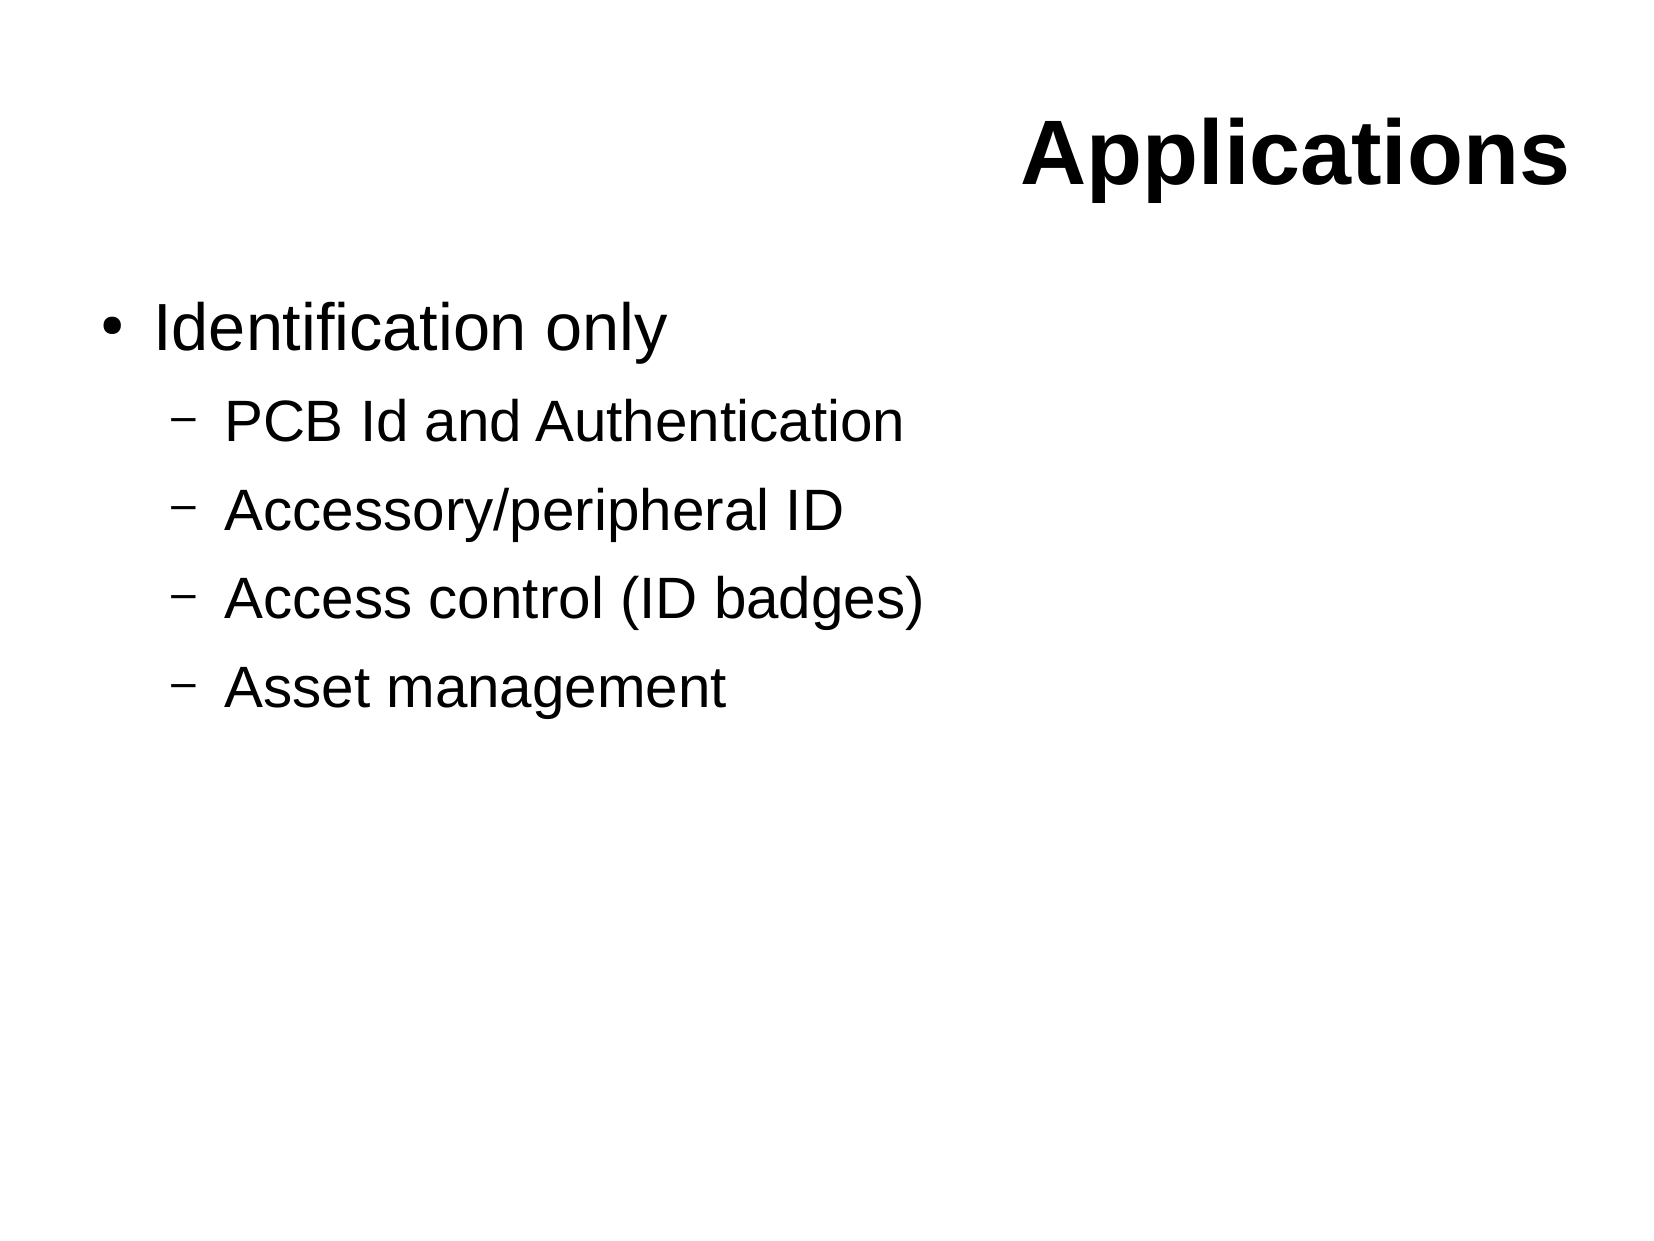

# Applications
Identification only
PCB Id and Authentication
Accessory/peripheral ID
Access control (ID badges)
Asset management